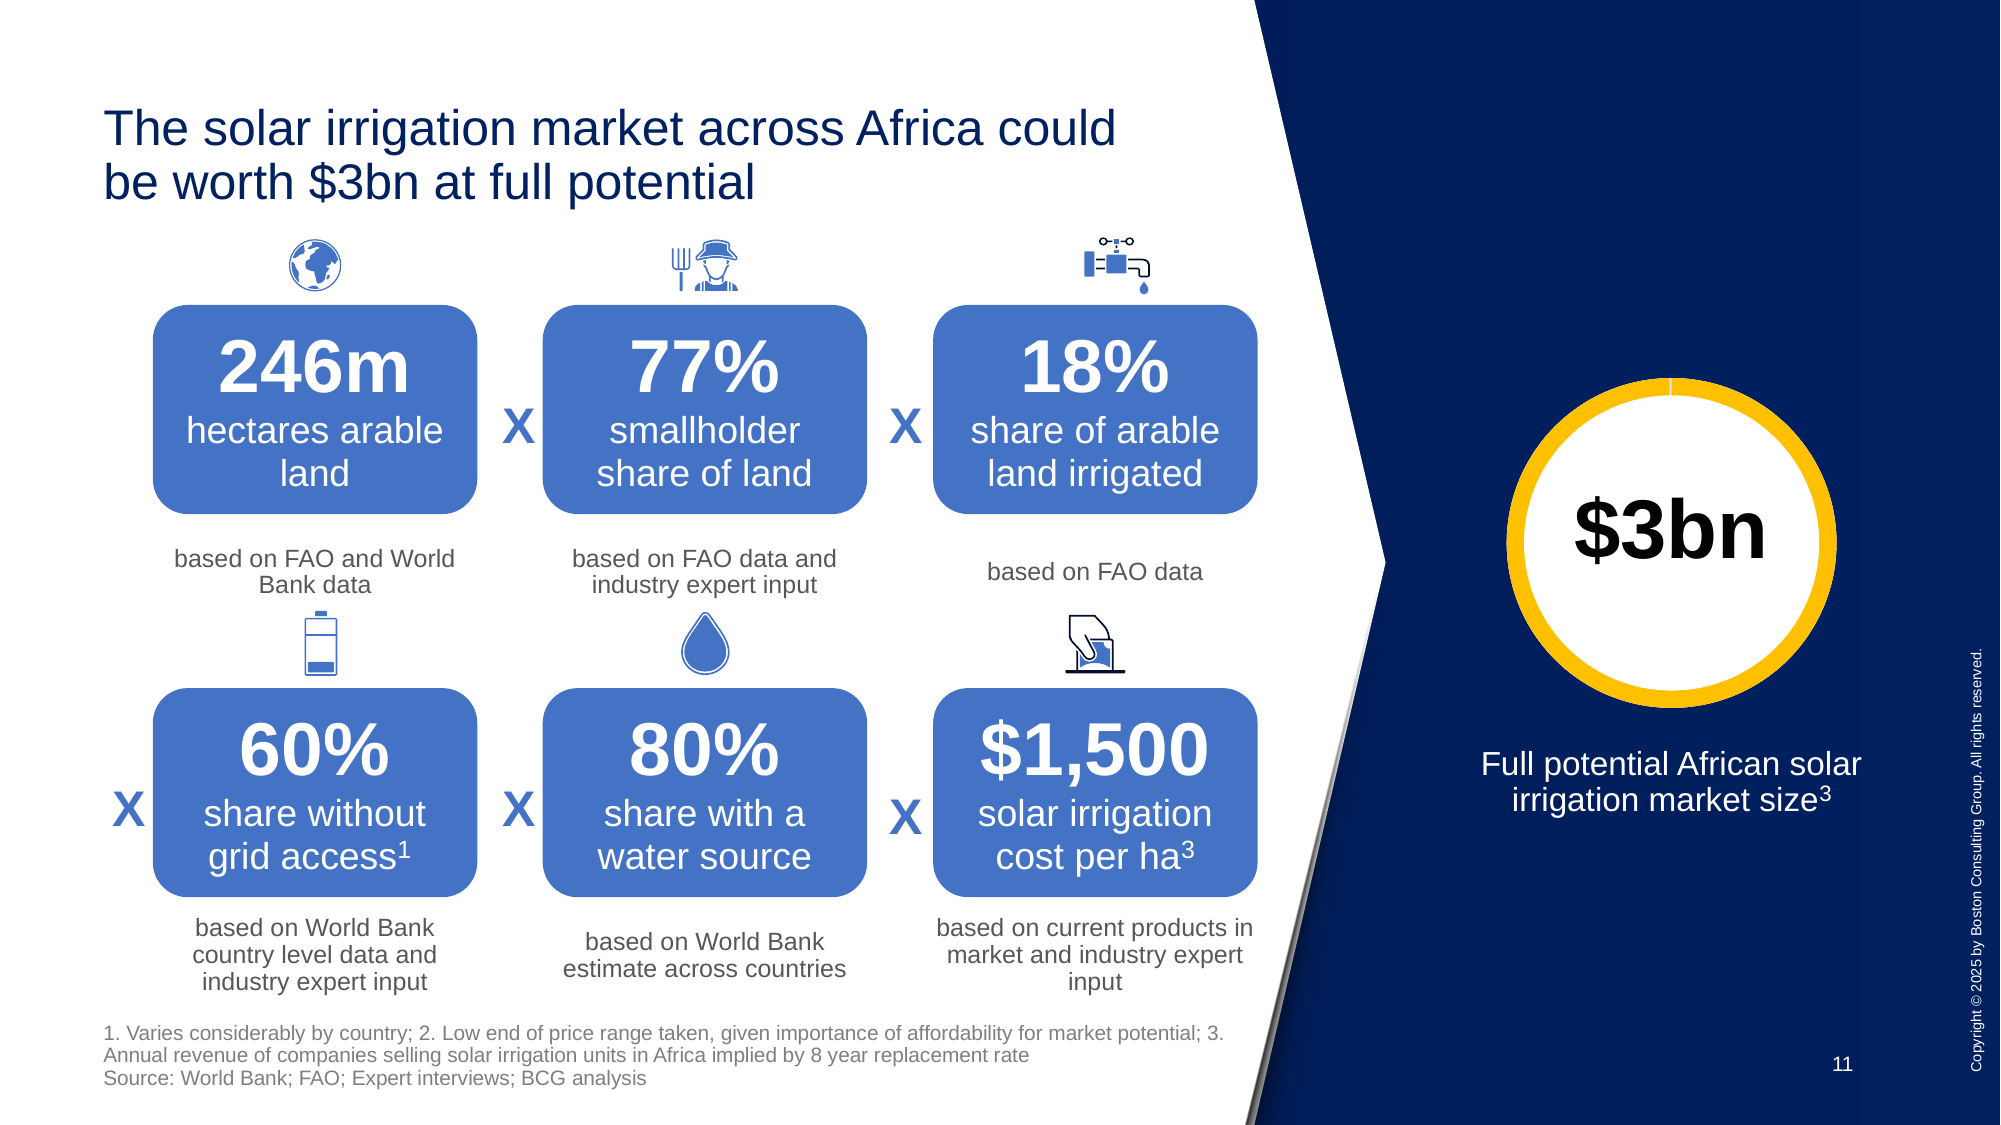

# The solar irrigation market across Africa could be worth $3bn at full potential
246m
hectares arable land
77%
smallholder share of land
18%
share of arable land irrigated
X
X
$4B
$3bn
Full potential African solar irrigation market size3
based on FAO and World Bank data
based on FAO data and industry expert input
based on FAO data
60%
share without grid access1
80%
share with a water source
$1,500
solar irrigation cost per ha3
X
X
X
based on World Bank country level data and industry expert input
based on World Bank estimate across countries
based on current products in market and industry expert input
1. Varies considerably by country; 2. Low end of price range taken, given importance of affordability for market potential; 3. Annual revenue of companies selling solar irrigation units in Africa implied by 8 year replacement rate
Source: World Bank; FAO; Expert interviews; BCG analysis